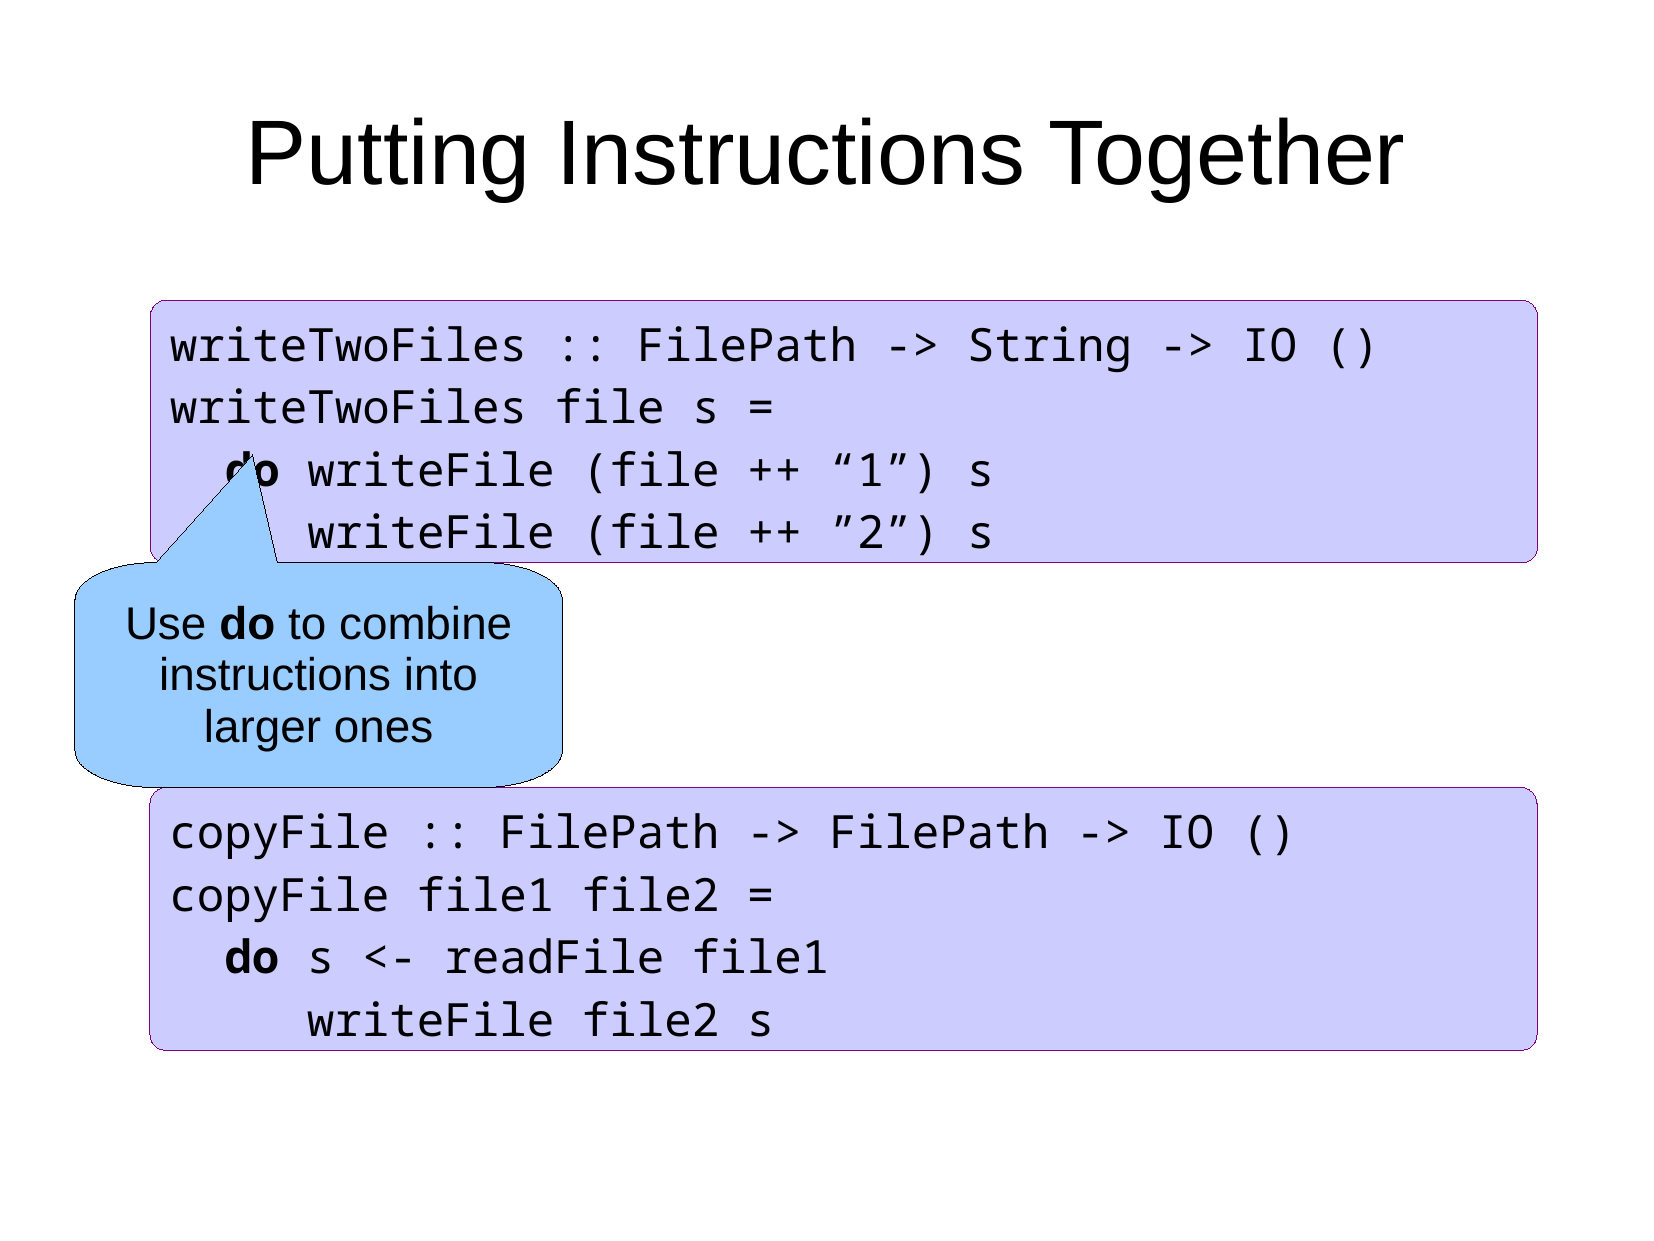

# Putting Instructions Together
writeTwoFiles :: FilePath -> String -> IO ()
writeTwoFiles file s =
 do writeFile (file ++ “1”) s
 writeFile (file ++ ”2”) s
Use do to combine instructions into larger ones
copyFile :: FilePath -> FilePath -> IO ()
copyFile file1 file2 =
 do s <- readFile file1
 writeFile file2 s